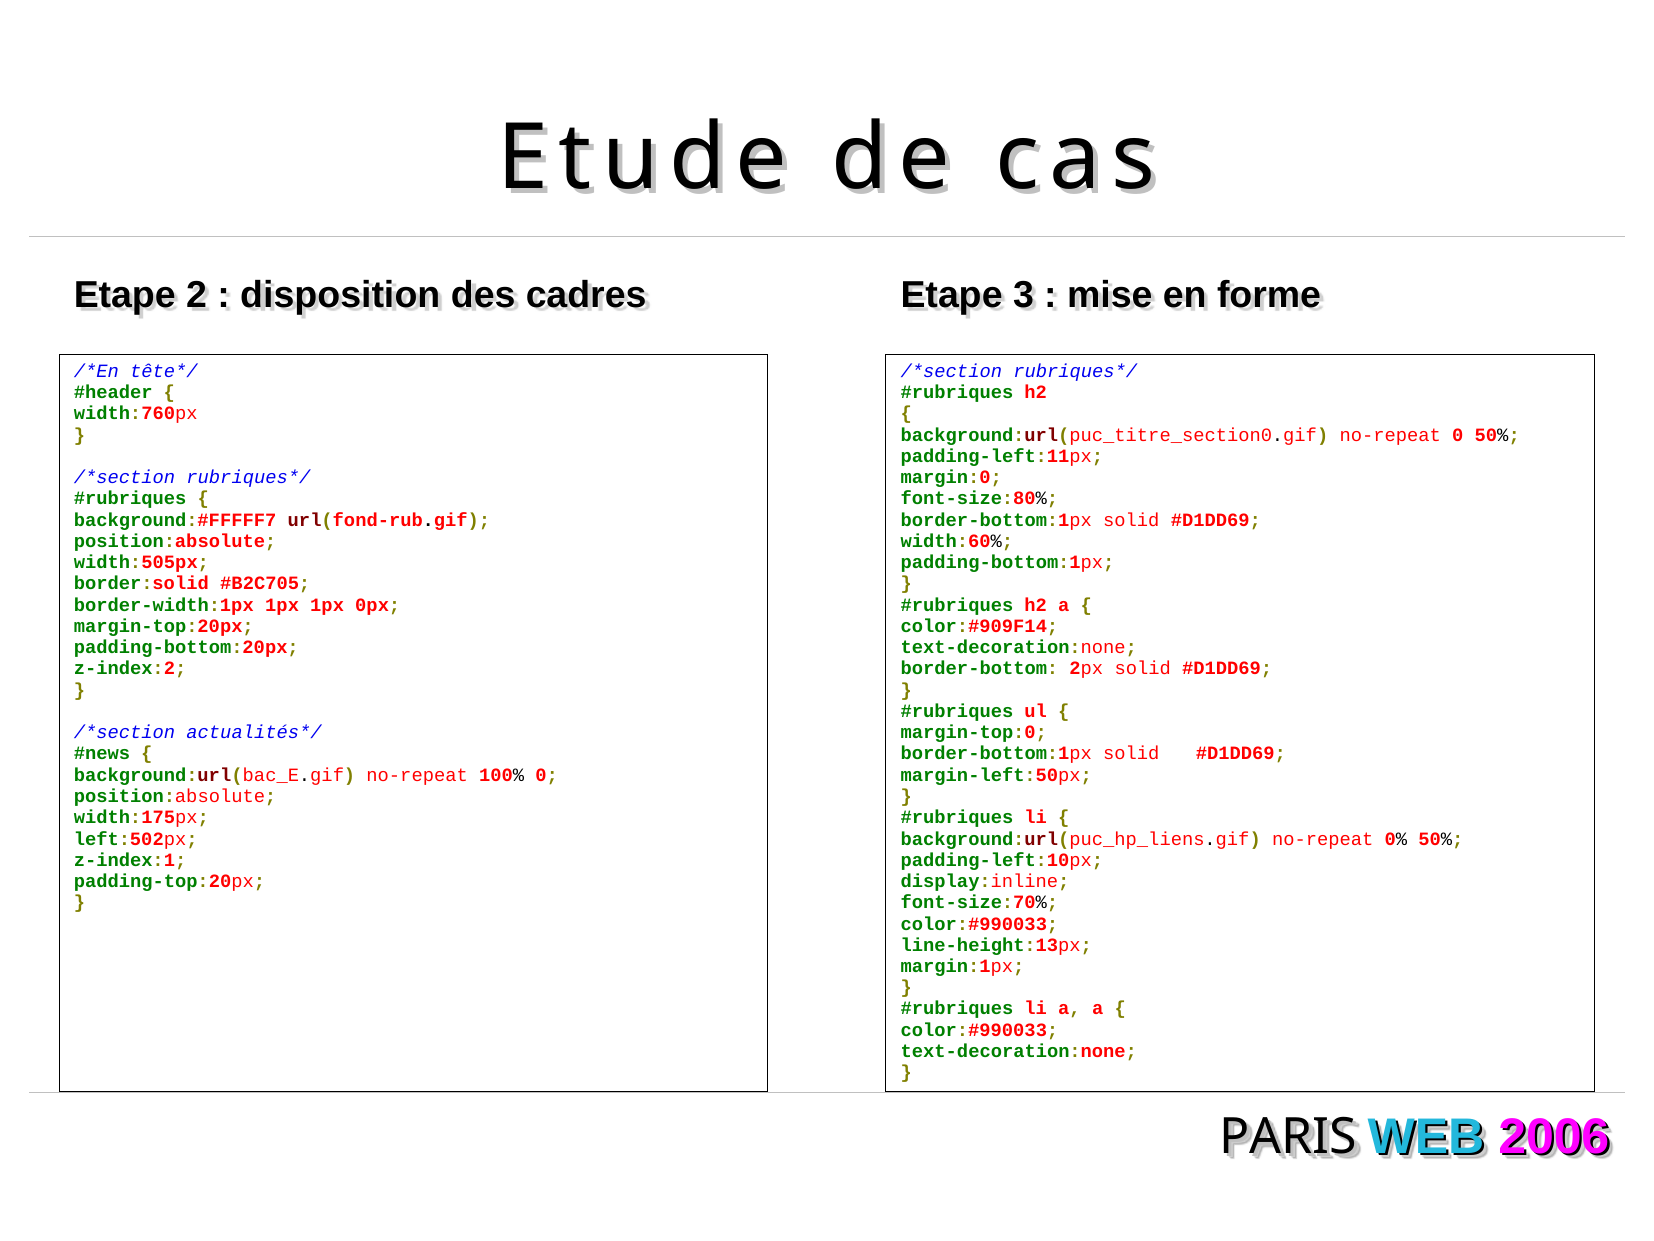

# Etude de cas
Etape 2 : disposition des cadres
Etape 3 : mise en forme
/*En tête*/
#header {
width:760px
}
/*section rubriques*/
#rubriques {
background:#FFFFF7 url(fond-rub.gif);
position:absolute;
width:505px;
border:solid #B2C705;
border-width:1px 1px 1px 0px;
margin-top:20px;
padding-bottom:20px;
z-index:2;
}
/*section actualités*/
#news {
background:url(bac_E.gif) no-repeat 100% 0;
position:absolute;
width:175px;
left:502px;
z-index:1;
padding-top:20px;
}
/*section rubriques*/
#rubriques h2
{
background:url(puc_titre_section0.gif) no-repeat 0 50%;
padding-left:11px;
margin:0;
font-size:80%;
border-bottom:1px solid #D1DD69;
width:60%;
padding-bottom:1px;
}
#rubriques h2 a {
color:#909F14;
text-decoration:none;
border-bottom: 2px solid #D1DD69;
}
#rubriques ul {
margin-top:0;
border-bottom:1px solid	#D1DD69;
margin-left:50px;
}
#rubriques li {
background:url(puc_hp_liens.gif) no-repeat 0% 50%;
padding-left:10px;
display:inline;
font-size:70%;
color:#990033;
line-height:13px;
margin:1px;
}
#rubriques li a, a {
color:#990033;
text-decoration:none;
}
PARIS WEB 2006